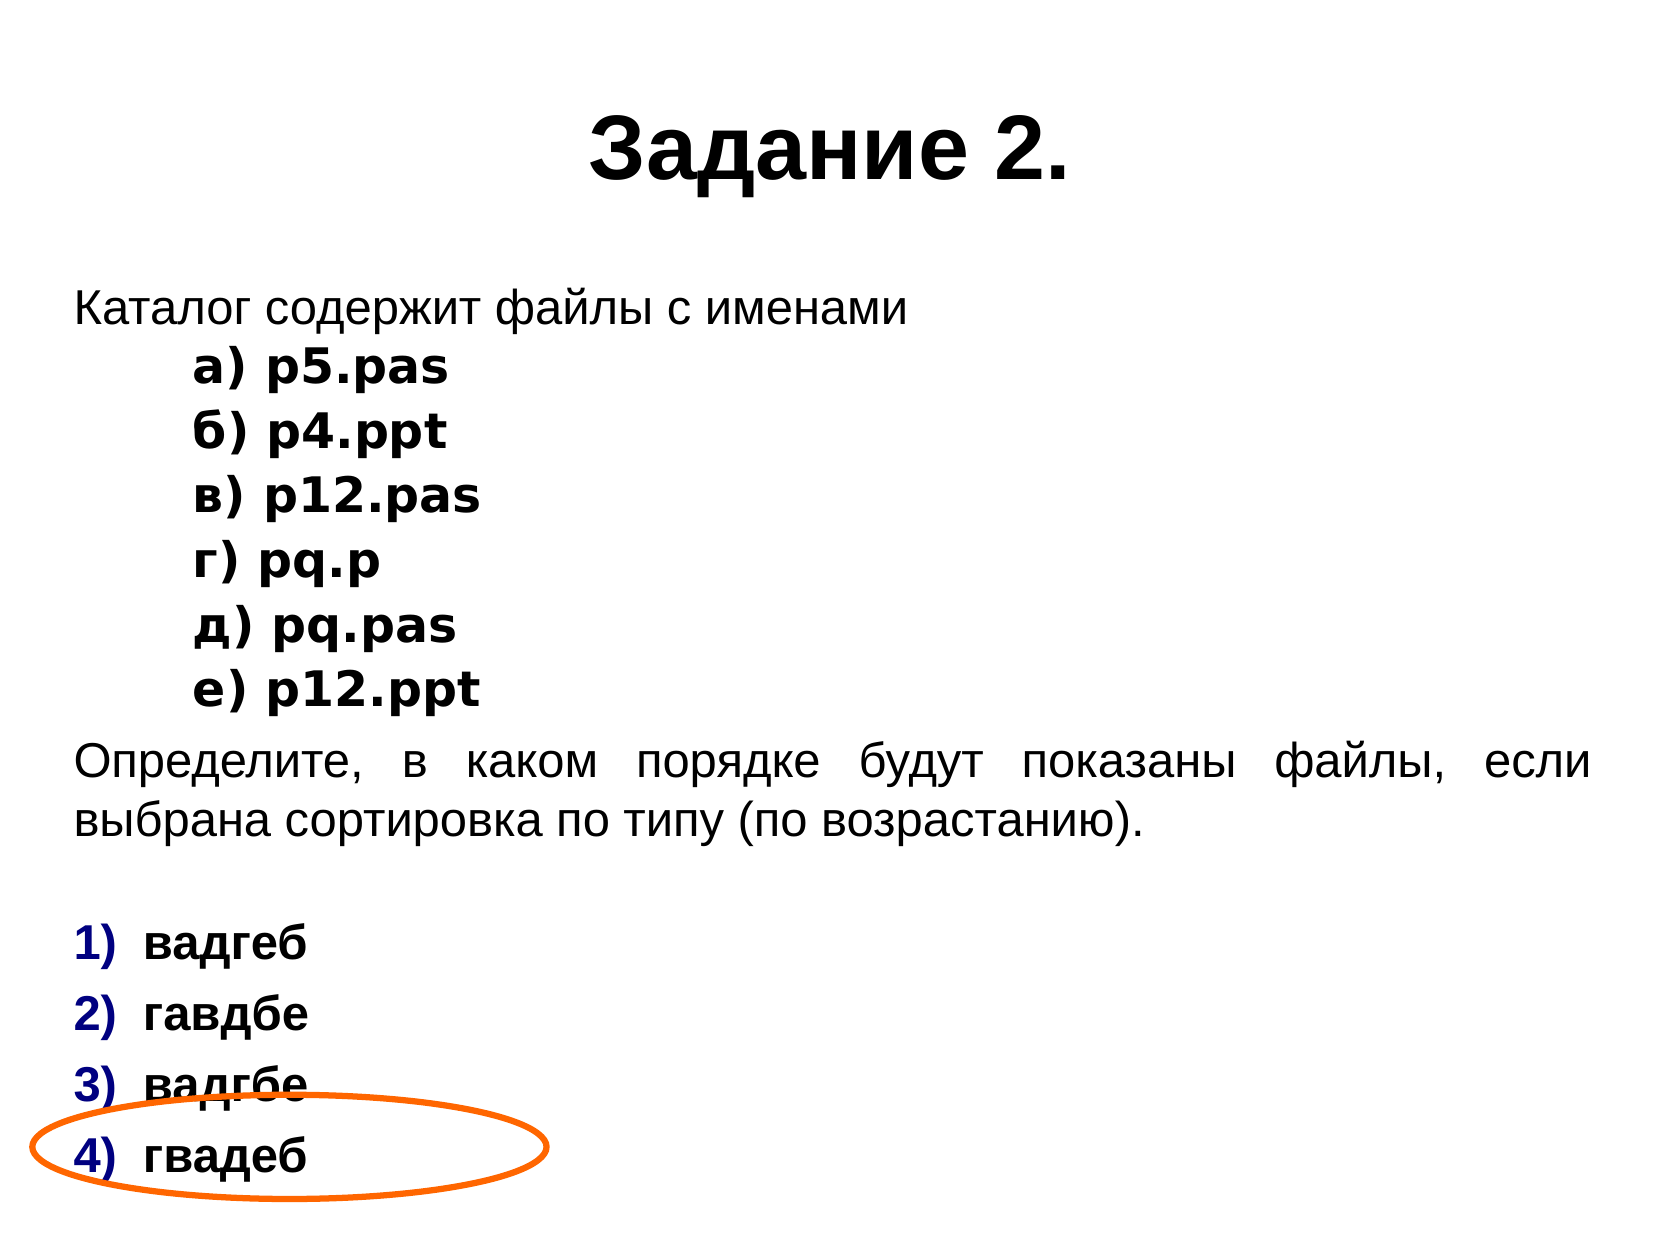

# Задание 2.
Каталог содержит файлы с именами
а) p5.pas
б) p4.ppt
в) p12.pas
г) pq.p
д) pq.pas
е) p12.ppt
Определите, в каком порядке будут показаны файлы, если выбрана сортировка по типу (по возрастанию).
вадгеб
гавдбе
вадгбе
гвадеб